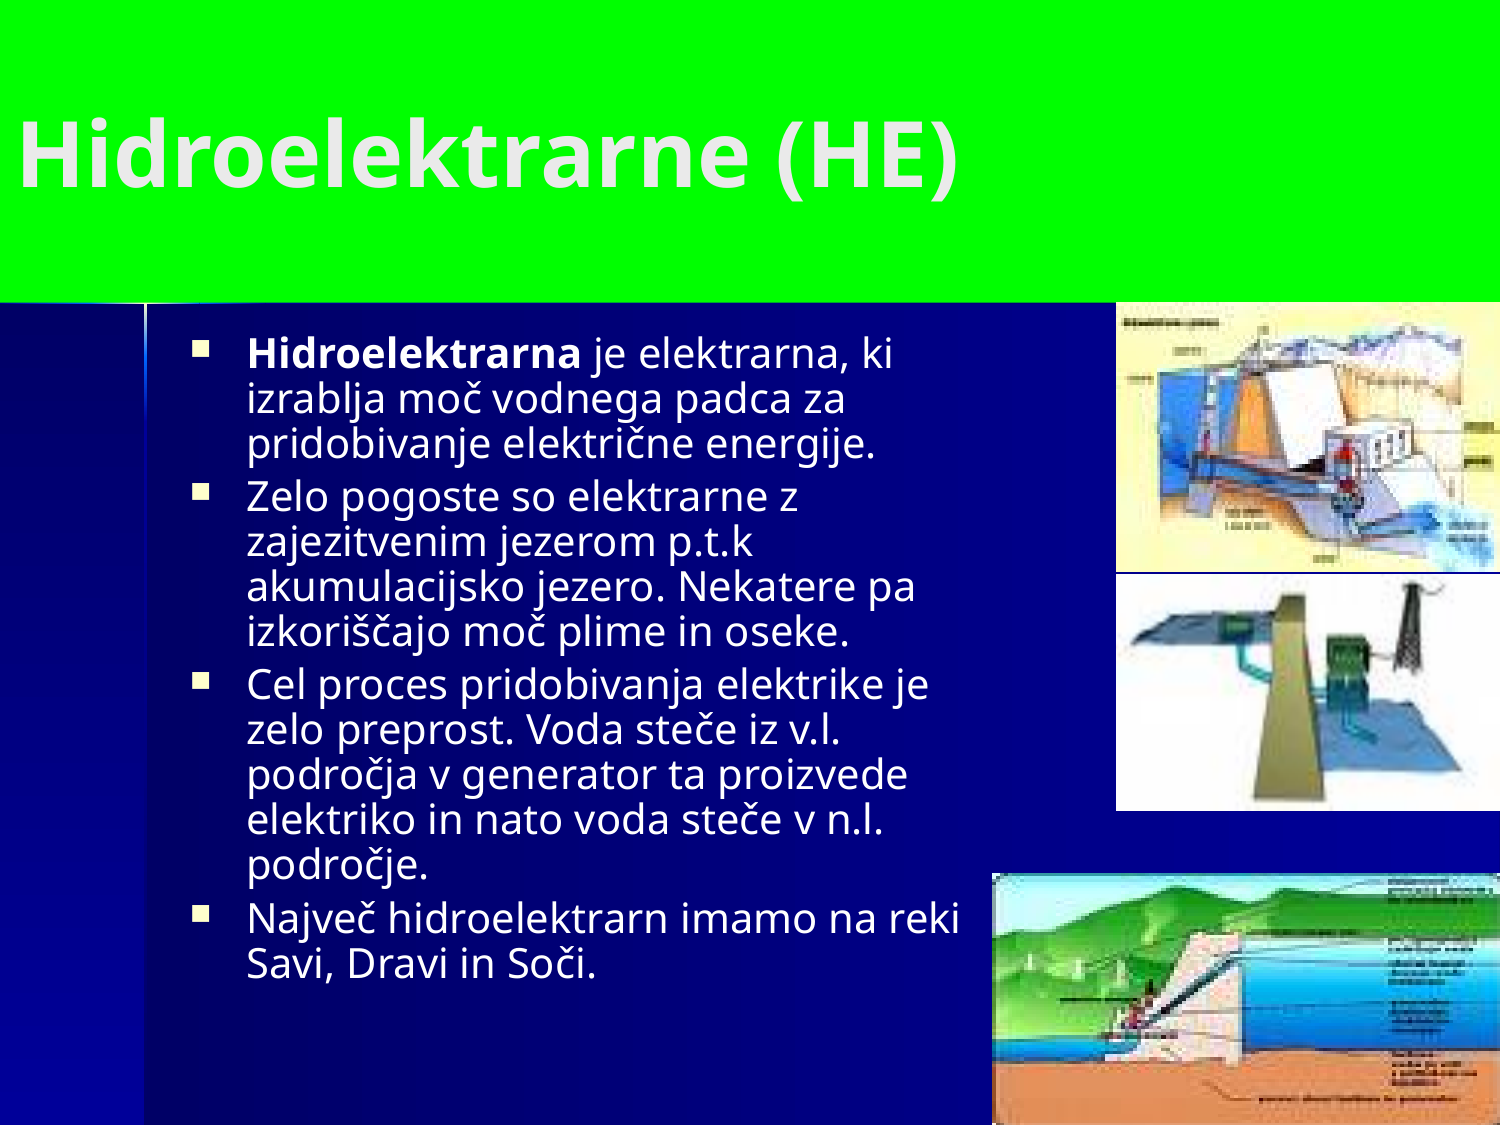

# Hidroelektrarne (HE)
Hidroelektrarna je elektrarna, ki izrablja moč vodnega padca za pridobivanje električne energije.
Zelo pogoste so elektrarne z zajezitvenim jezerom p.t.k akumulacijsko jezero. Nekatere pa izkoriščajo moč plime in oseke.
Cel proces pridobivanja elektrike je zelo preprost. Voda steče iz v.l. področja v generator ta proizvede elektriko in nato voda steče v n.l. področje.
Največ hidroelektrarn imamo na reki Savi, Dravi in Soči.